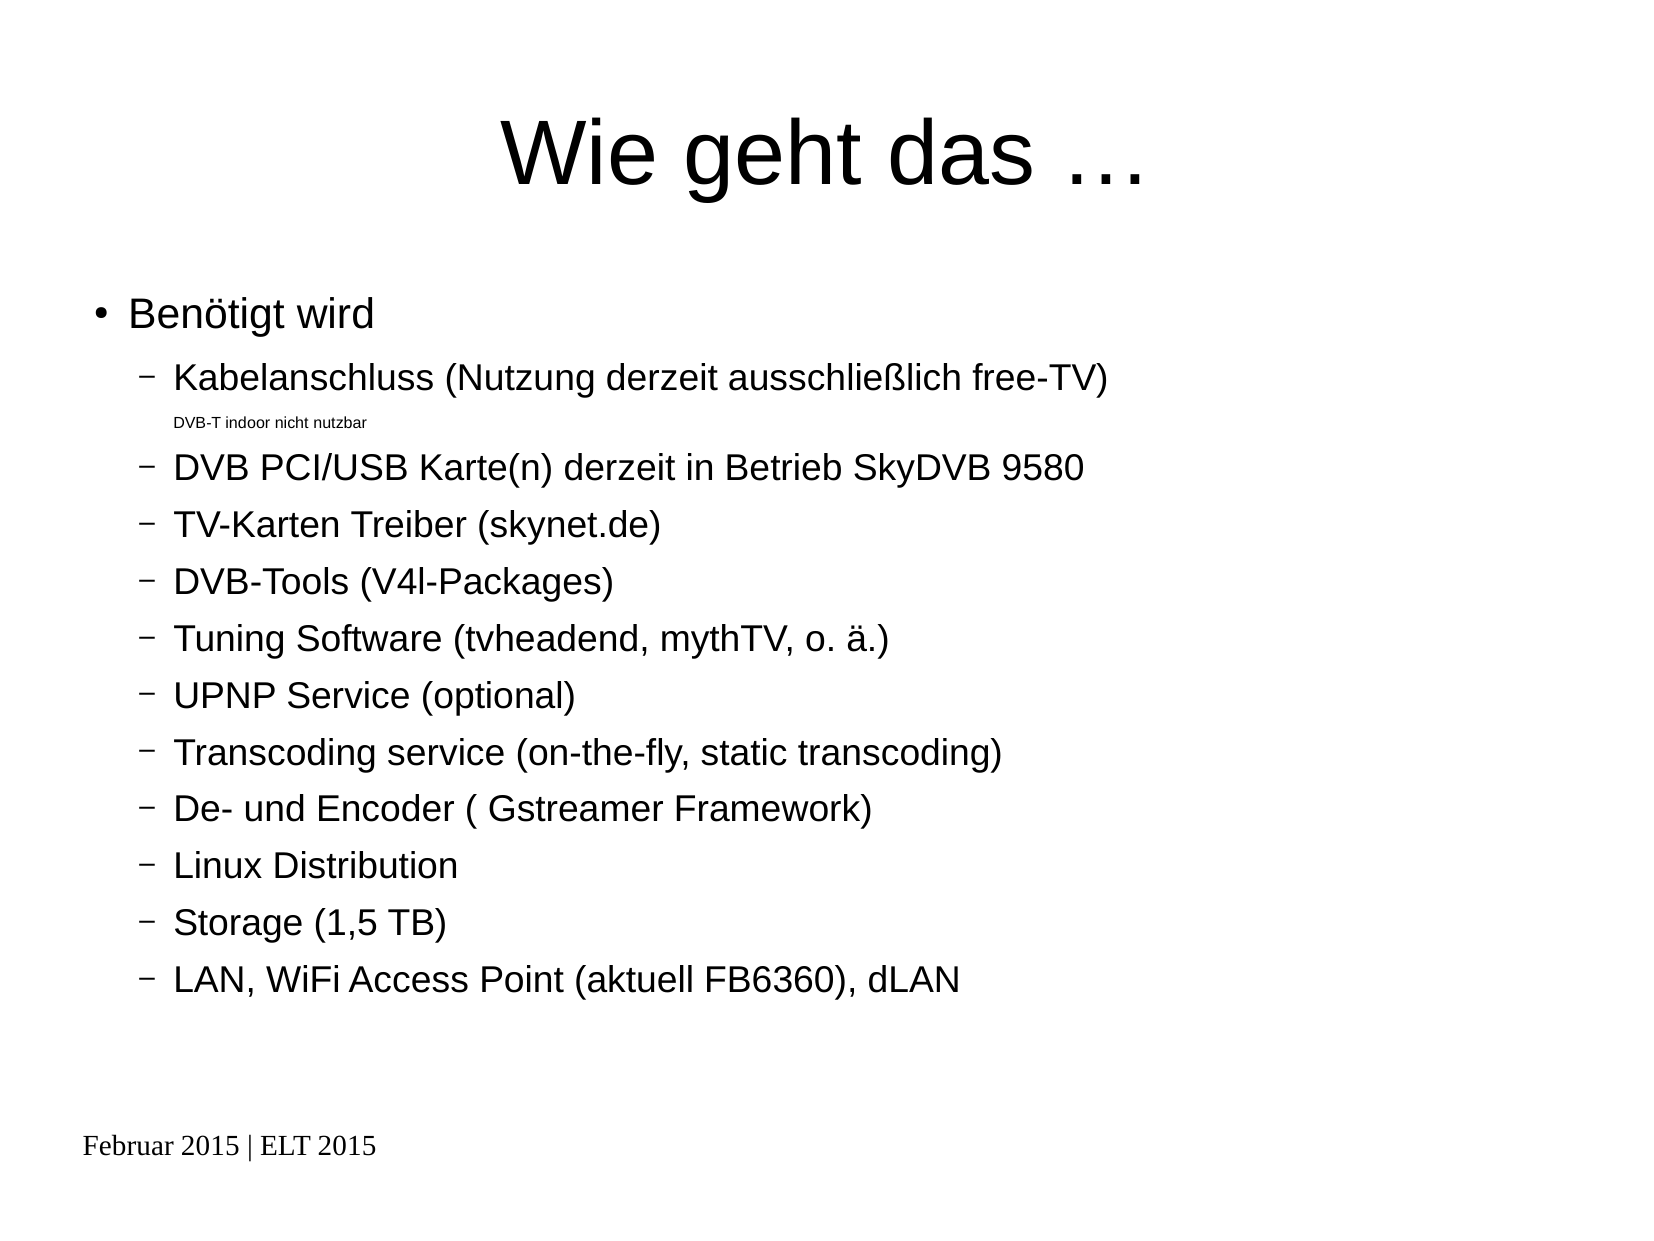

# Wie geht das …
Benötigt wird
Kabelanschluss (Nutzung derzeit ausschließlich free-TV)
DVB-T indoor nicht nutzbar
DVB PCI/USB Karte(n) derzeit in Betrieb SkyDVB 9580
TV-Karten Treiber (skynet.de)
DVB-Tools (V4l-Packages)
Tuning Software (tvheadend, mythTV, o. ä.)
UPNP Service (optional)
Transcoding service (on-the-fly, static transcoding)
De- und Encoder ( Gstreamer Framework)
Linux Distribution
Storage (1,5 TB)
LAN, WiFi Access Point (aktuell FB6360), dLAN